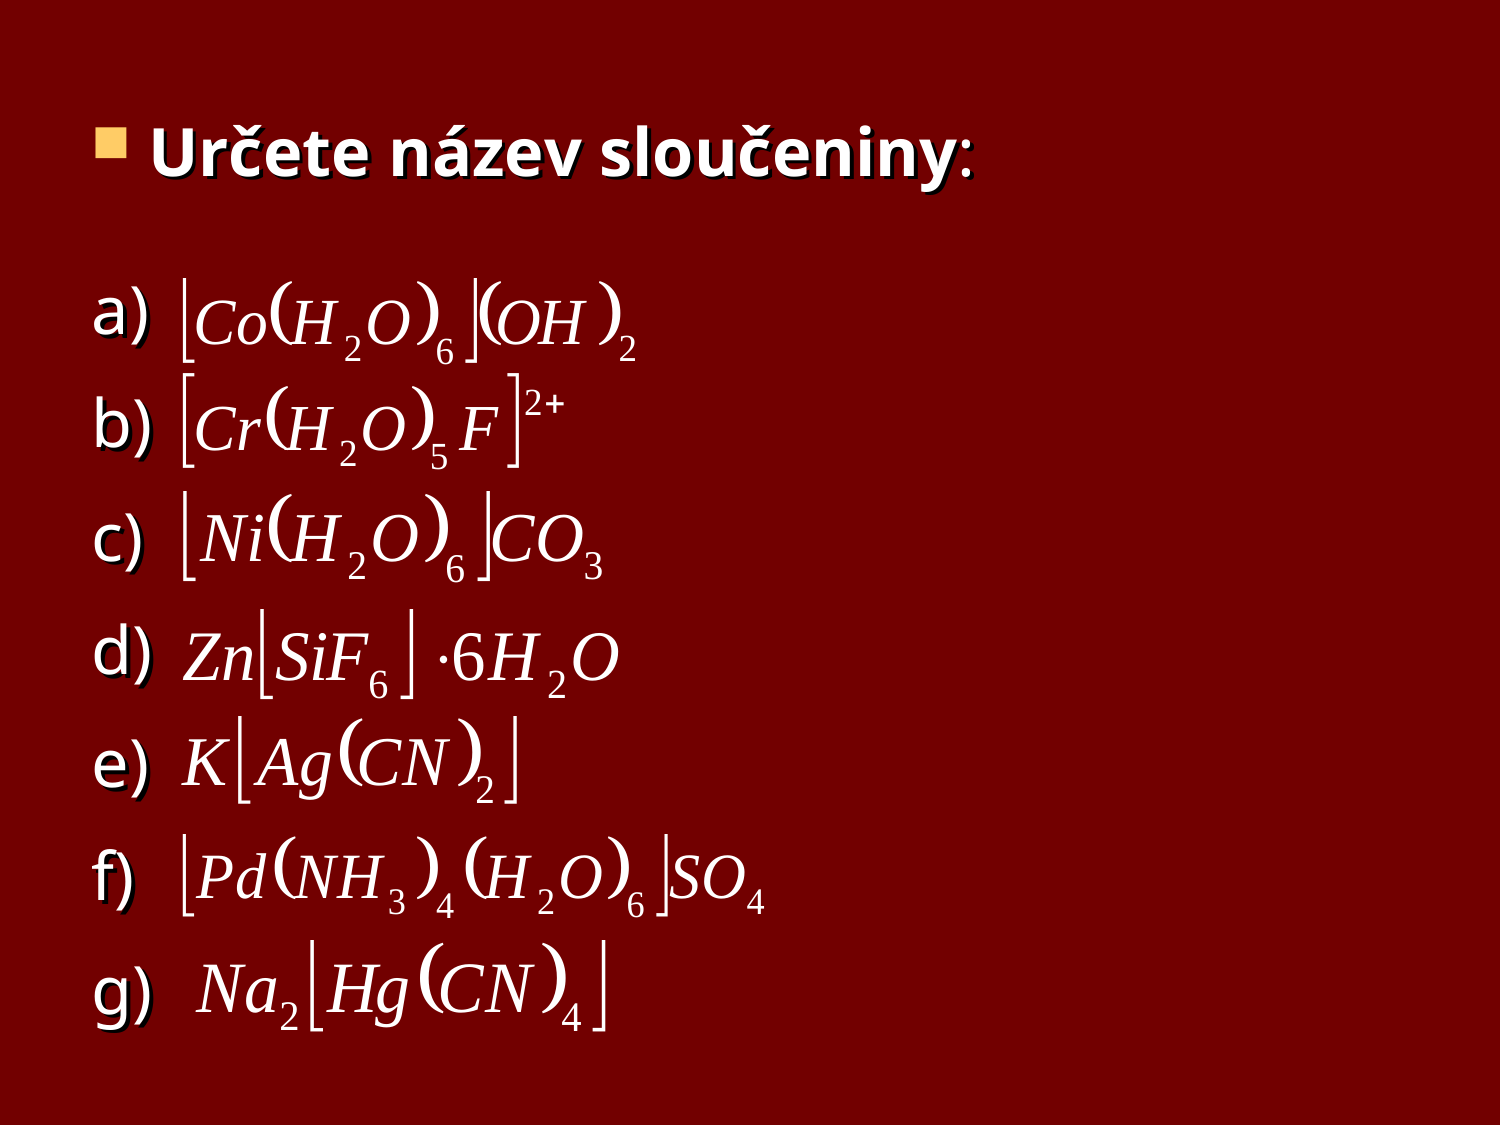

#
Určete název sloučeniny:
a)
b)
c)
d)
e)
f)
g)